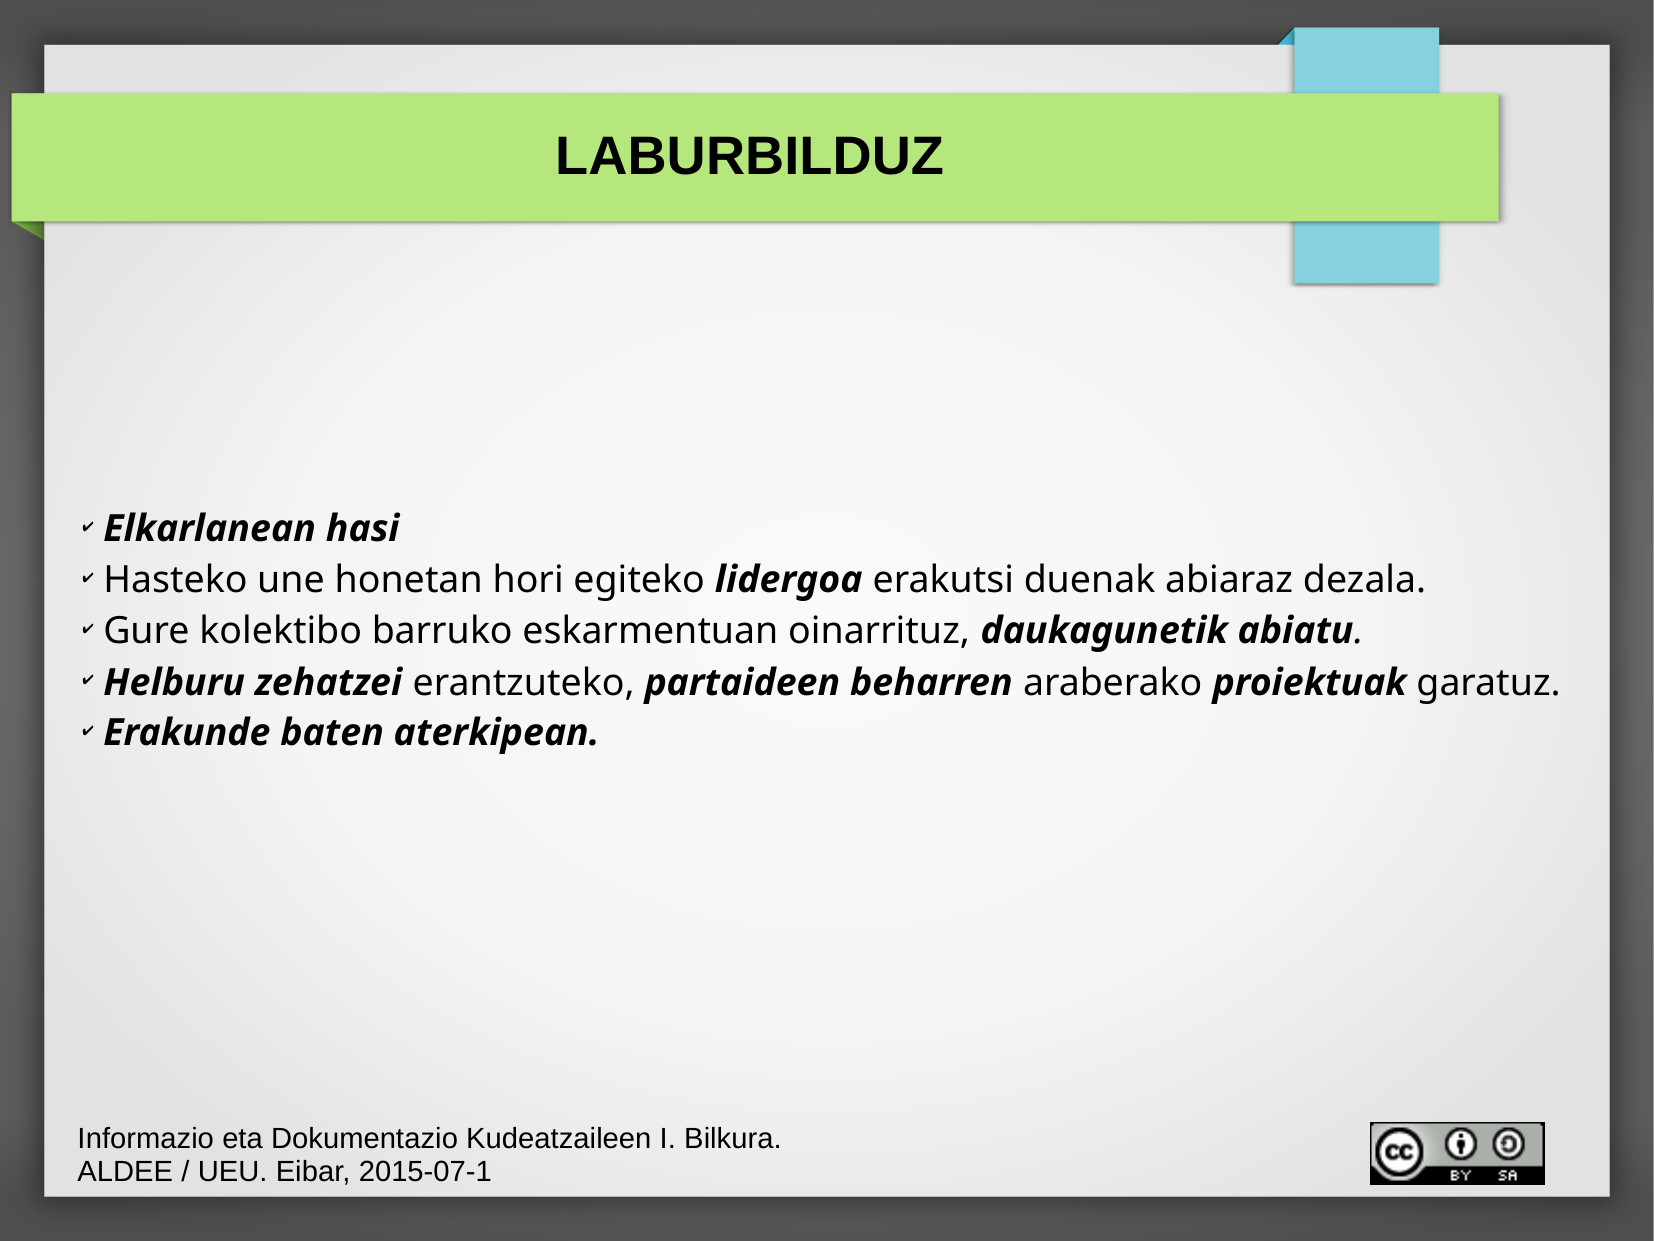

LABURBILDUZ
# Elkarlanean hasi
 Hasteko une honetan hori egiteko lidergoa erakutsi duenak abiaraz dezala.
 Gure kolektibo barruko eskarmentuan oinarrituz, daukagunetik abiatu.
 Helburu zehatzei erantzuteko, partaideen beharren araberako proiektuak garatuz.
 Erakunde baten aterkipean.
Informazio eta Dokumentazio Kudeatzaileen I. Bilkura.
ALDEE / UEU. Eibar, 2015-07-1